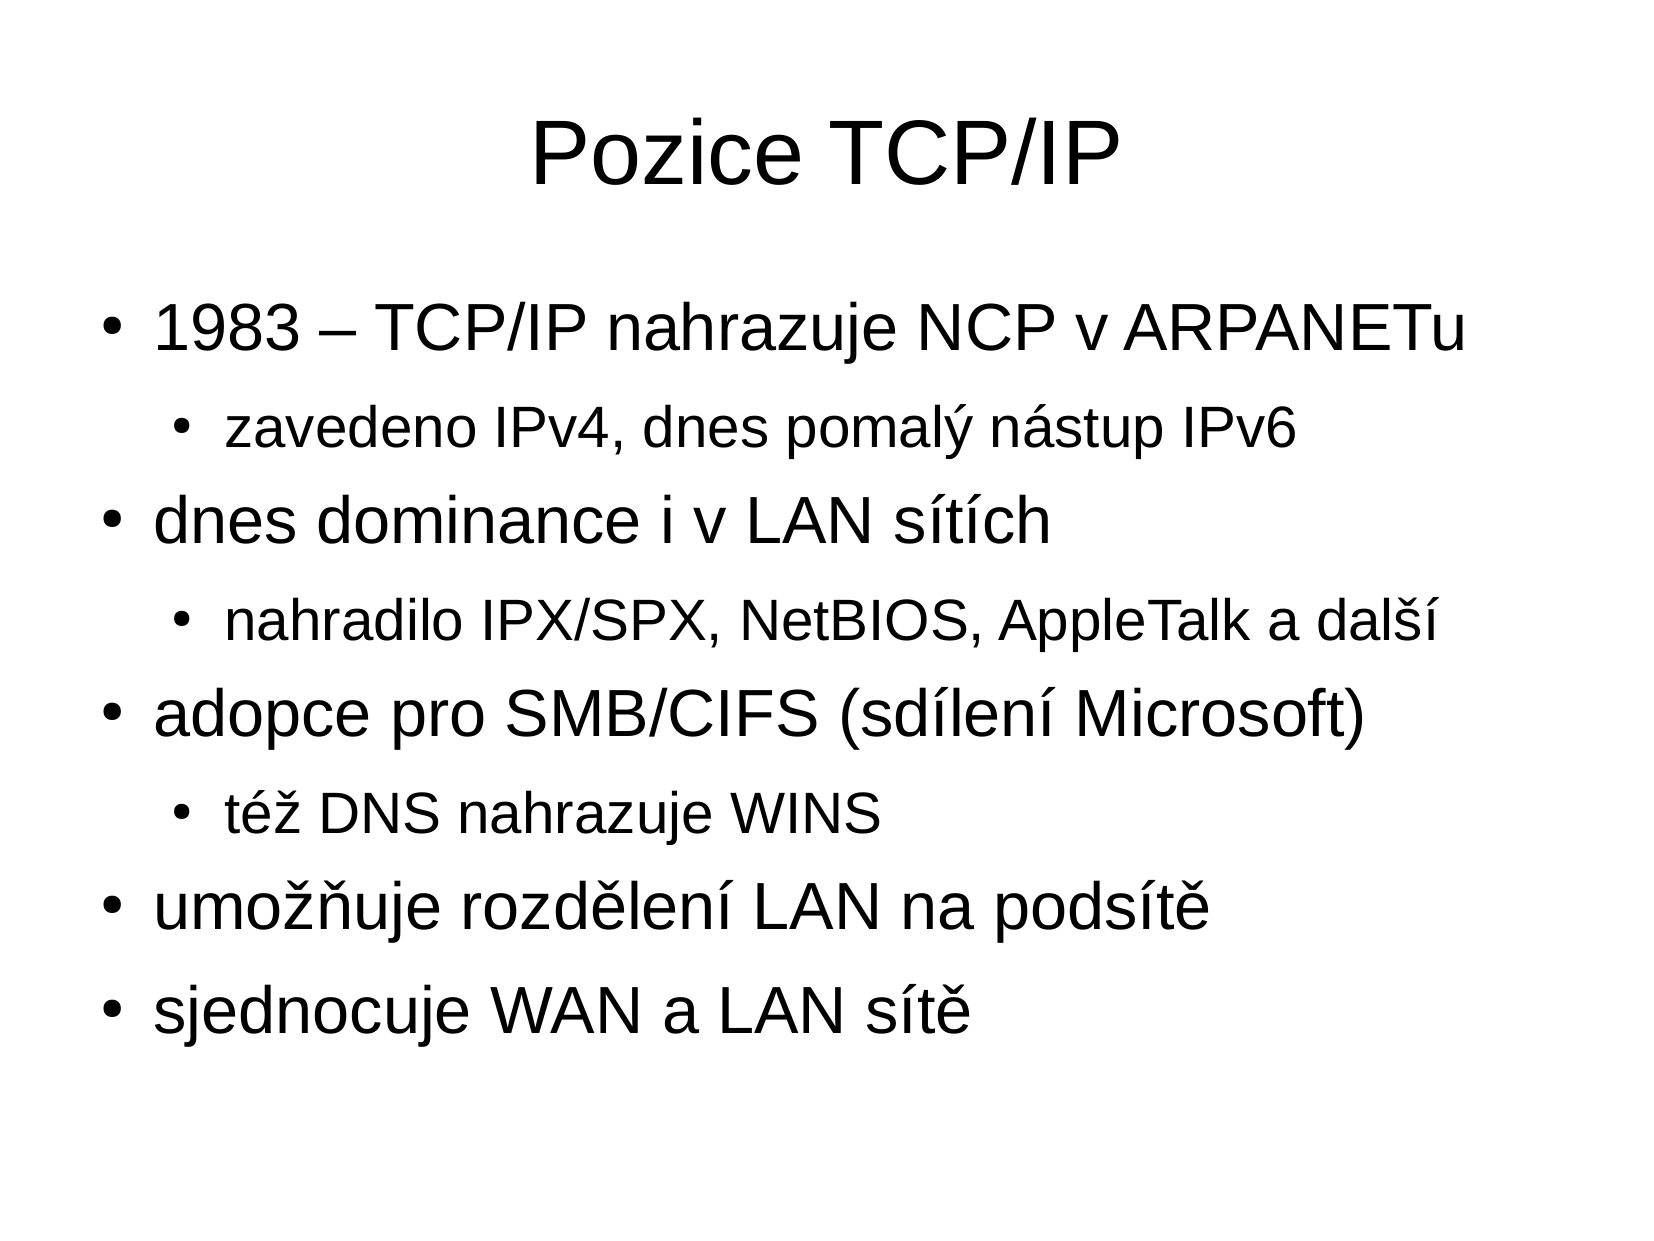

# Pozice TCP/IP
1983 – TCP/IP nahrazuje NCP v ARPANETu
zavedeno IPv4, dnes pomalý nástup IPv6
dnes dominance i v LAN sítích
nahradilo IPX/SPX, NetBIOS, AppleTalk a další
adopce pro SMB/CIFS (sdílení Microsoft)
též DNS nahrazuje WINS
umožňuje rozdělení LAN na podsítě
sjednocuje WAN a LAN sítě